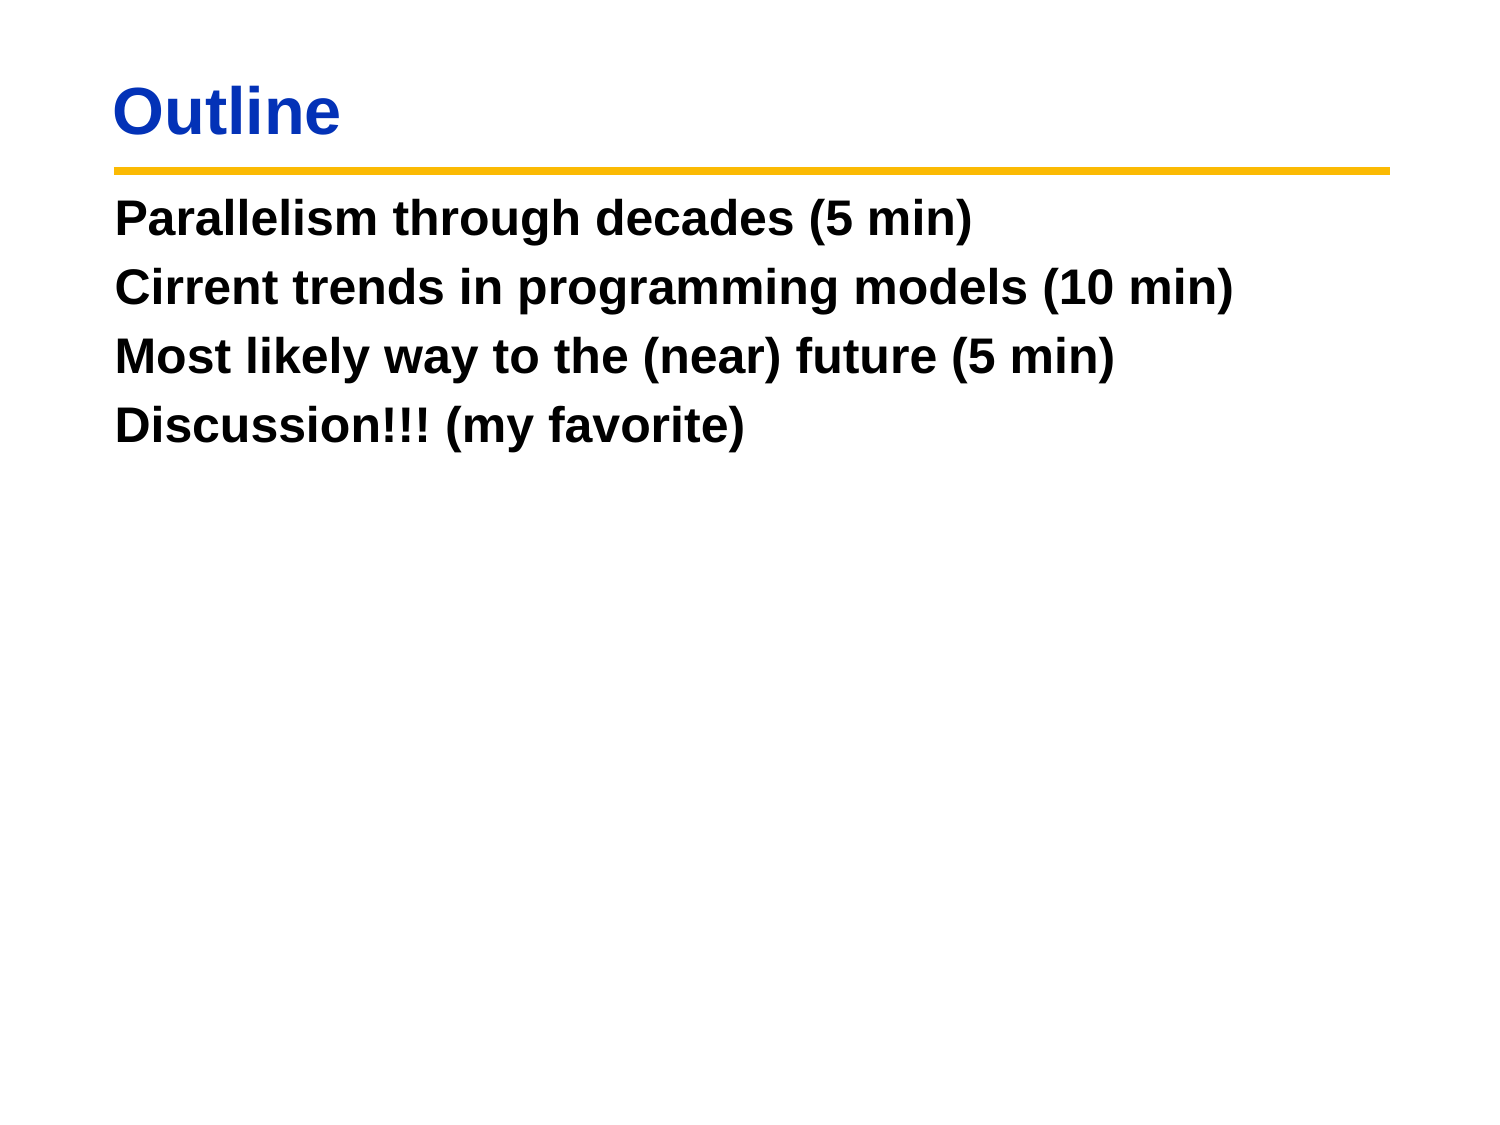

# Outline
Parallelism through decades (5 min)
Cirrent trends in programming models (10 min)
Most likely way to the (near) future (5 min)
Discussion!!! (my favorite)